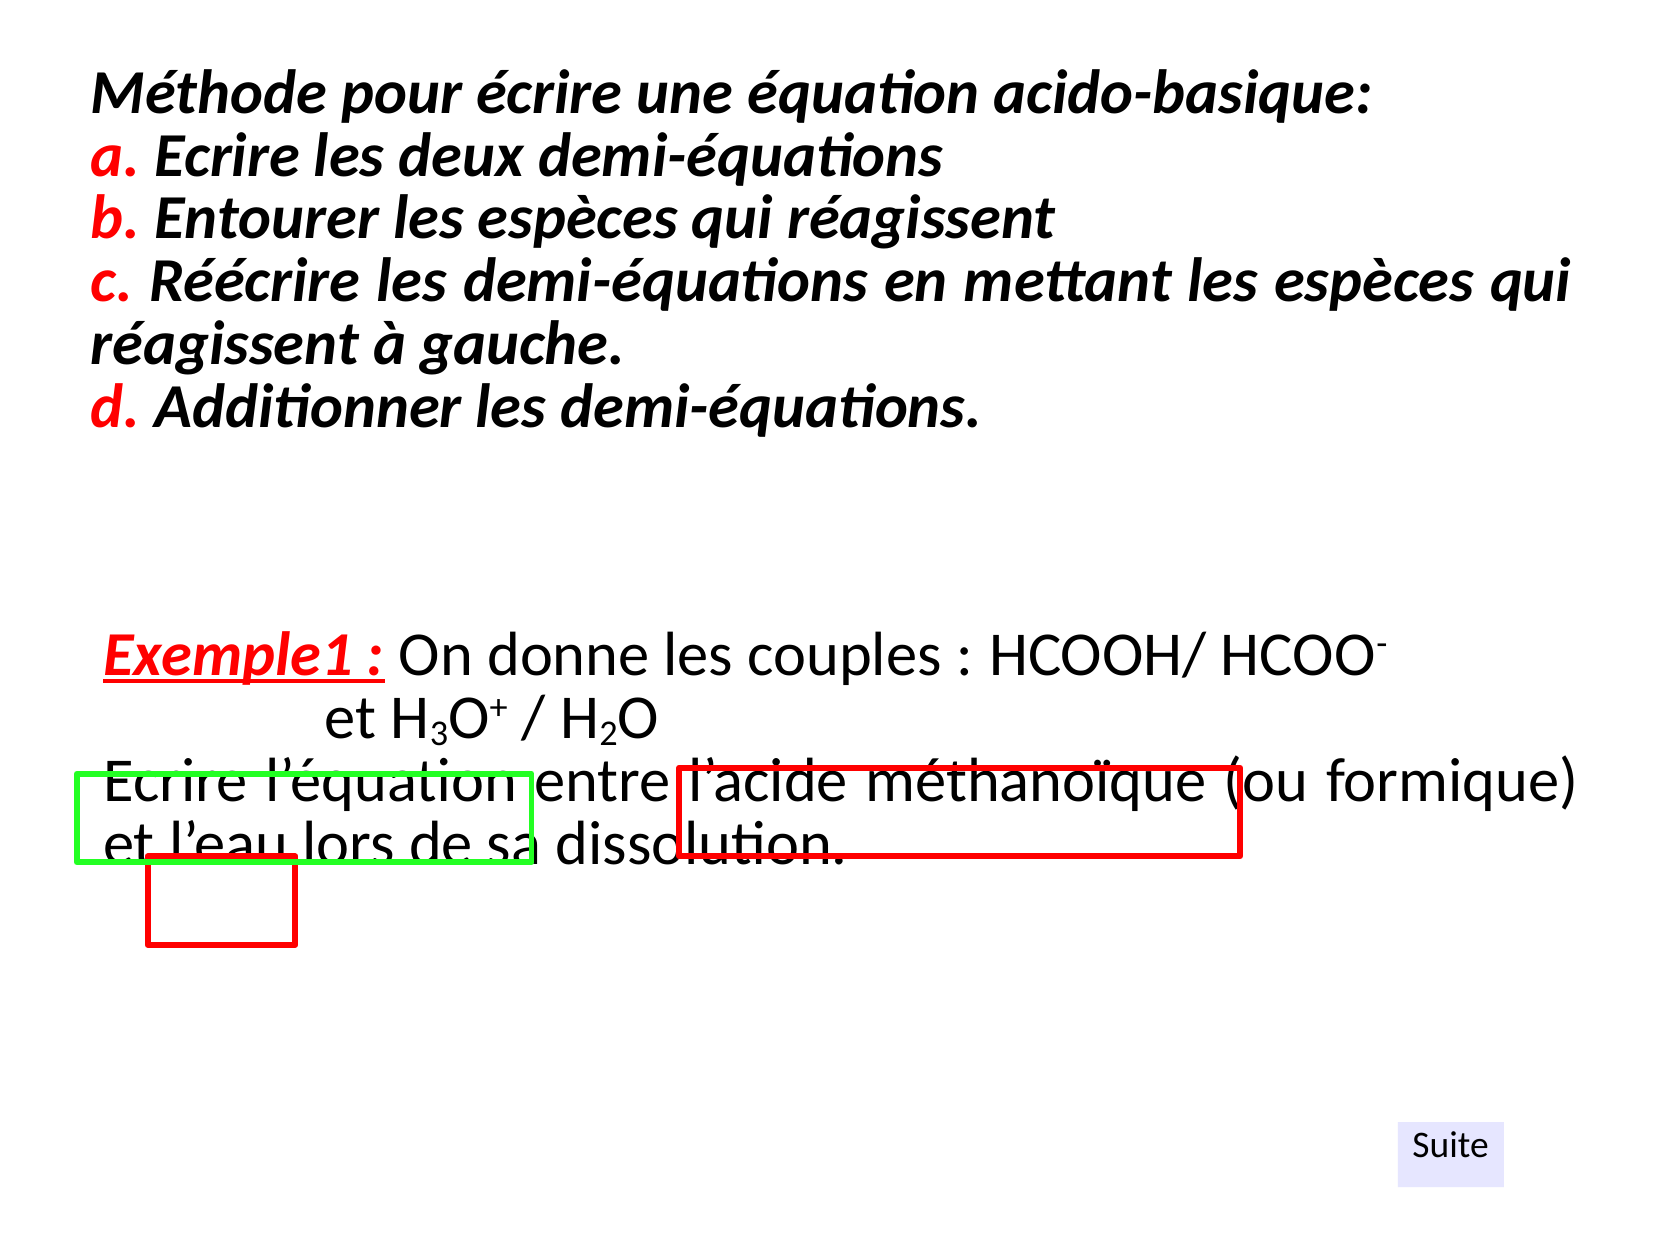

Méthode pour écrire une équation acido-basique:
a. Ecrire les deux demi-équations
b. Entourer les espèces qui réagissent
c. Réécrire les demi-équations en mettant les espèces qui réagissent à gauche.
d. Additionner les demi-équations.
Exemple1 : On donne les couples :	HCOOH/ HCOO- 						et H3O+ / H2O
Ecrire l’équation entre l’acide méthanoïque (ou formique) et l’eau lors de sa dissolution.
Suite